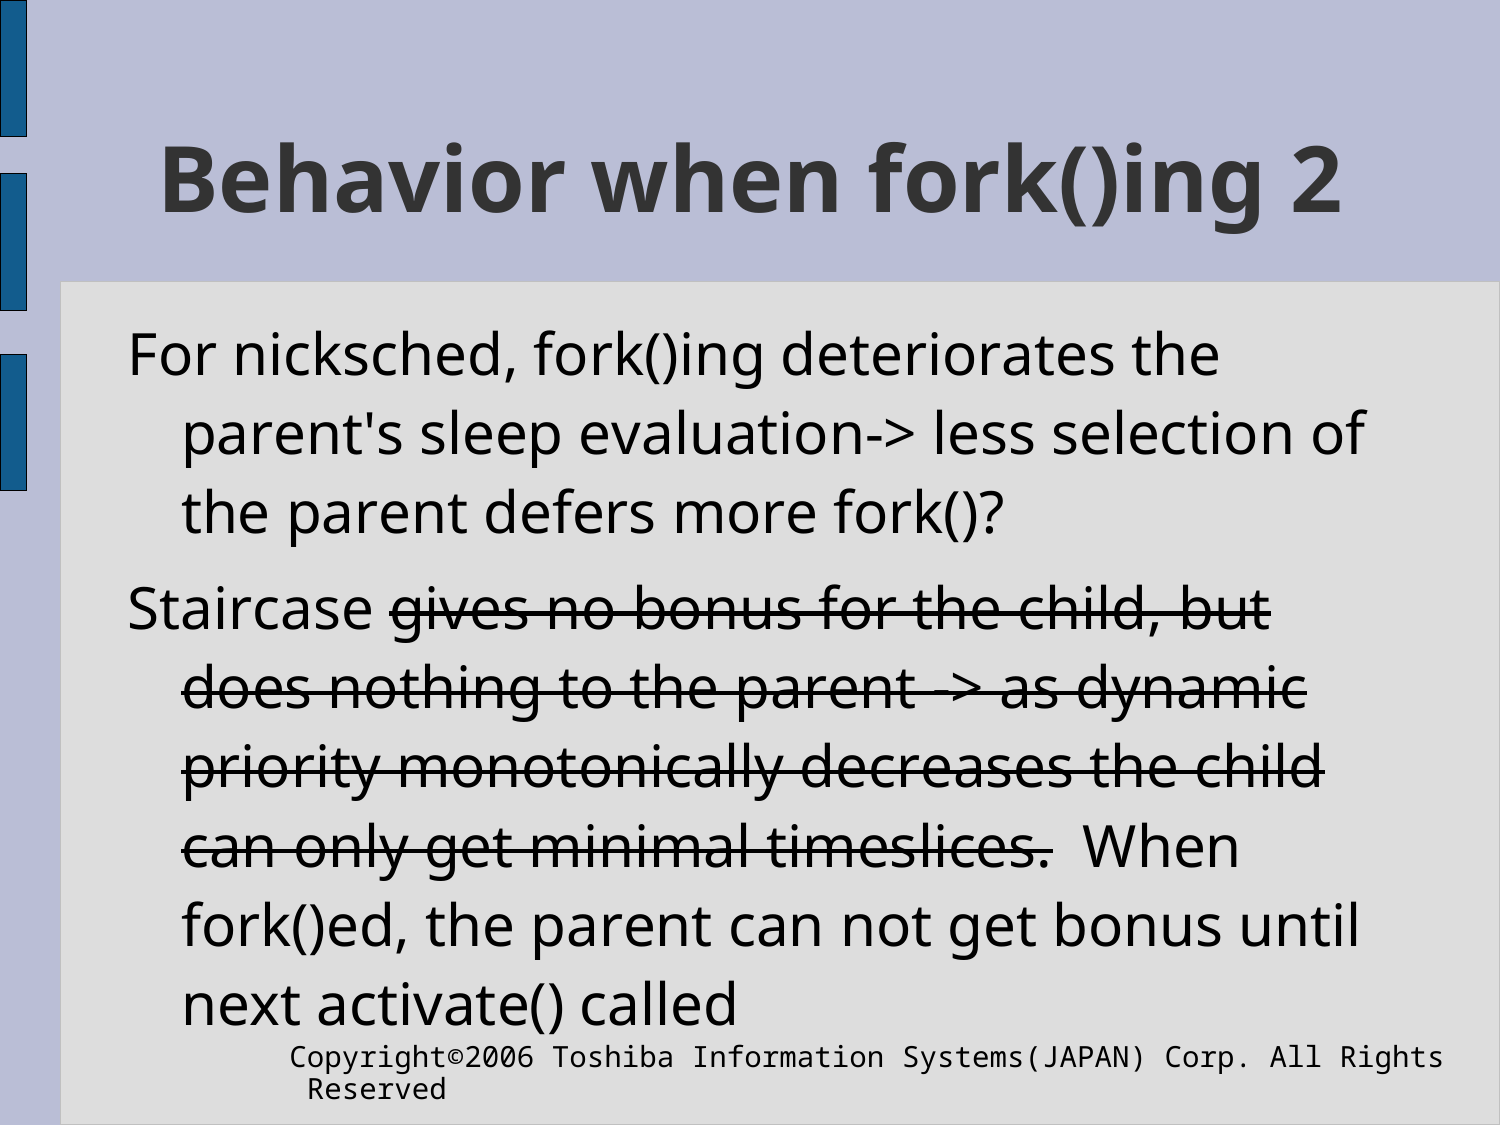

# Behavior when fork()ing 2
For nicksched, fork()ing deteriorates the parent's sleep evaluation-> less selection of the parent defers more fork()?
Staircase gives no bonus for the child, but does nothing to the parent -> as dynamic priority monotonically decreases the child can only get minimal timeslices. When fork()ed, the parent can not get bonus until next activate() called
Copyright©2006 Toshiba Information Systems(JAPAN) Corp. All Rights Reserved